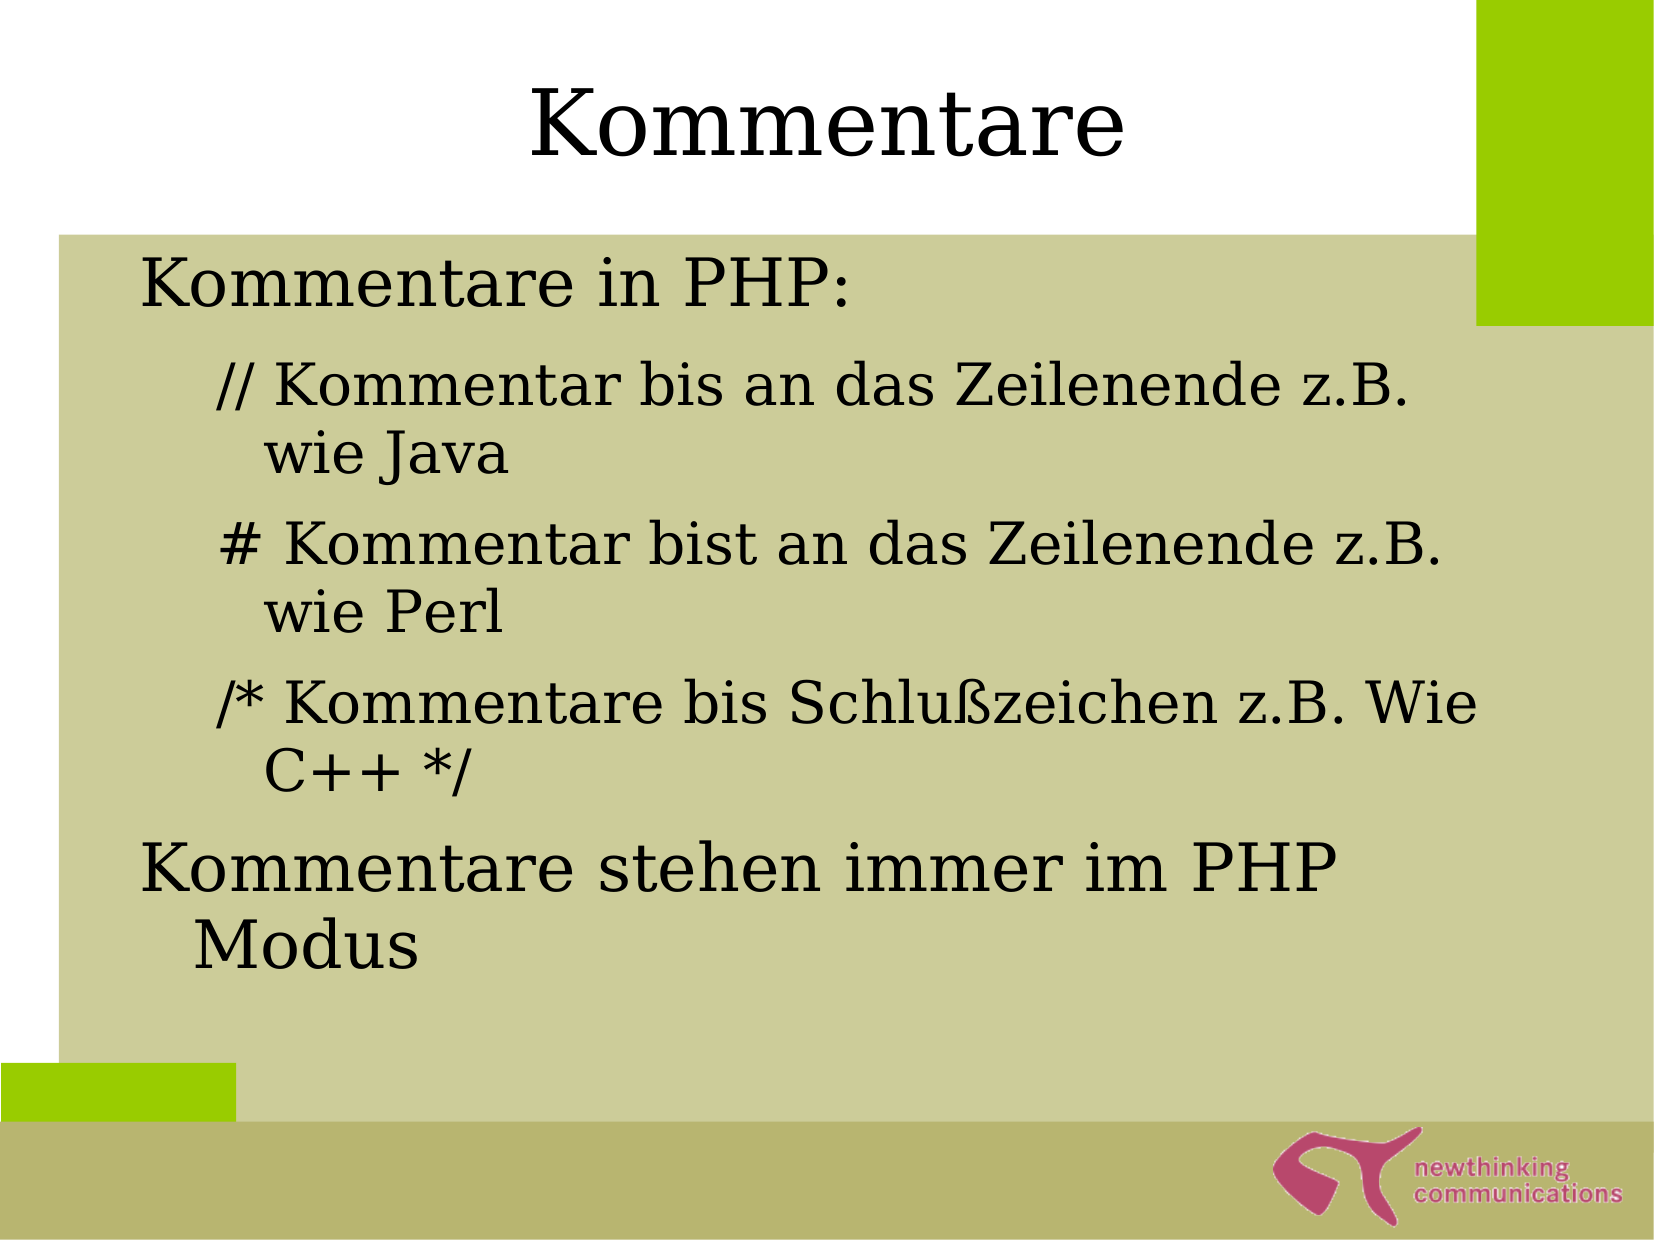

# Kommentare
Kommentare in PHP:
// Kommentar bis an das Zeilenende z.B. wie Java
# Kommentar bist an das Zeilenende z.B. wie Perl
/* Kommentare bis Schlußzeichen z.B. Wie C++ */
Kommentare stehen immer im PHP Modus